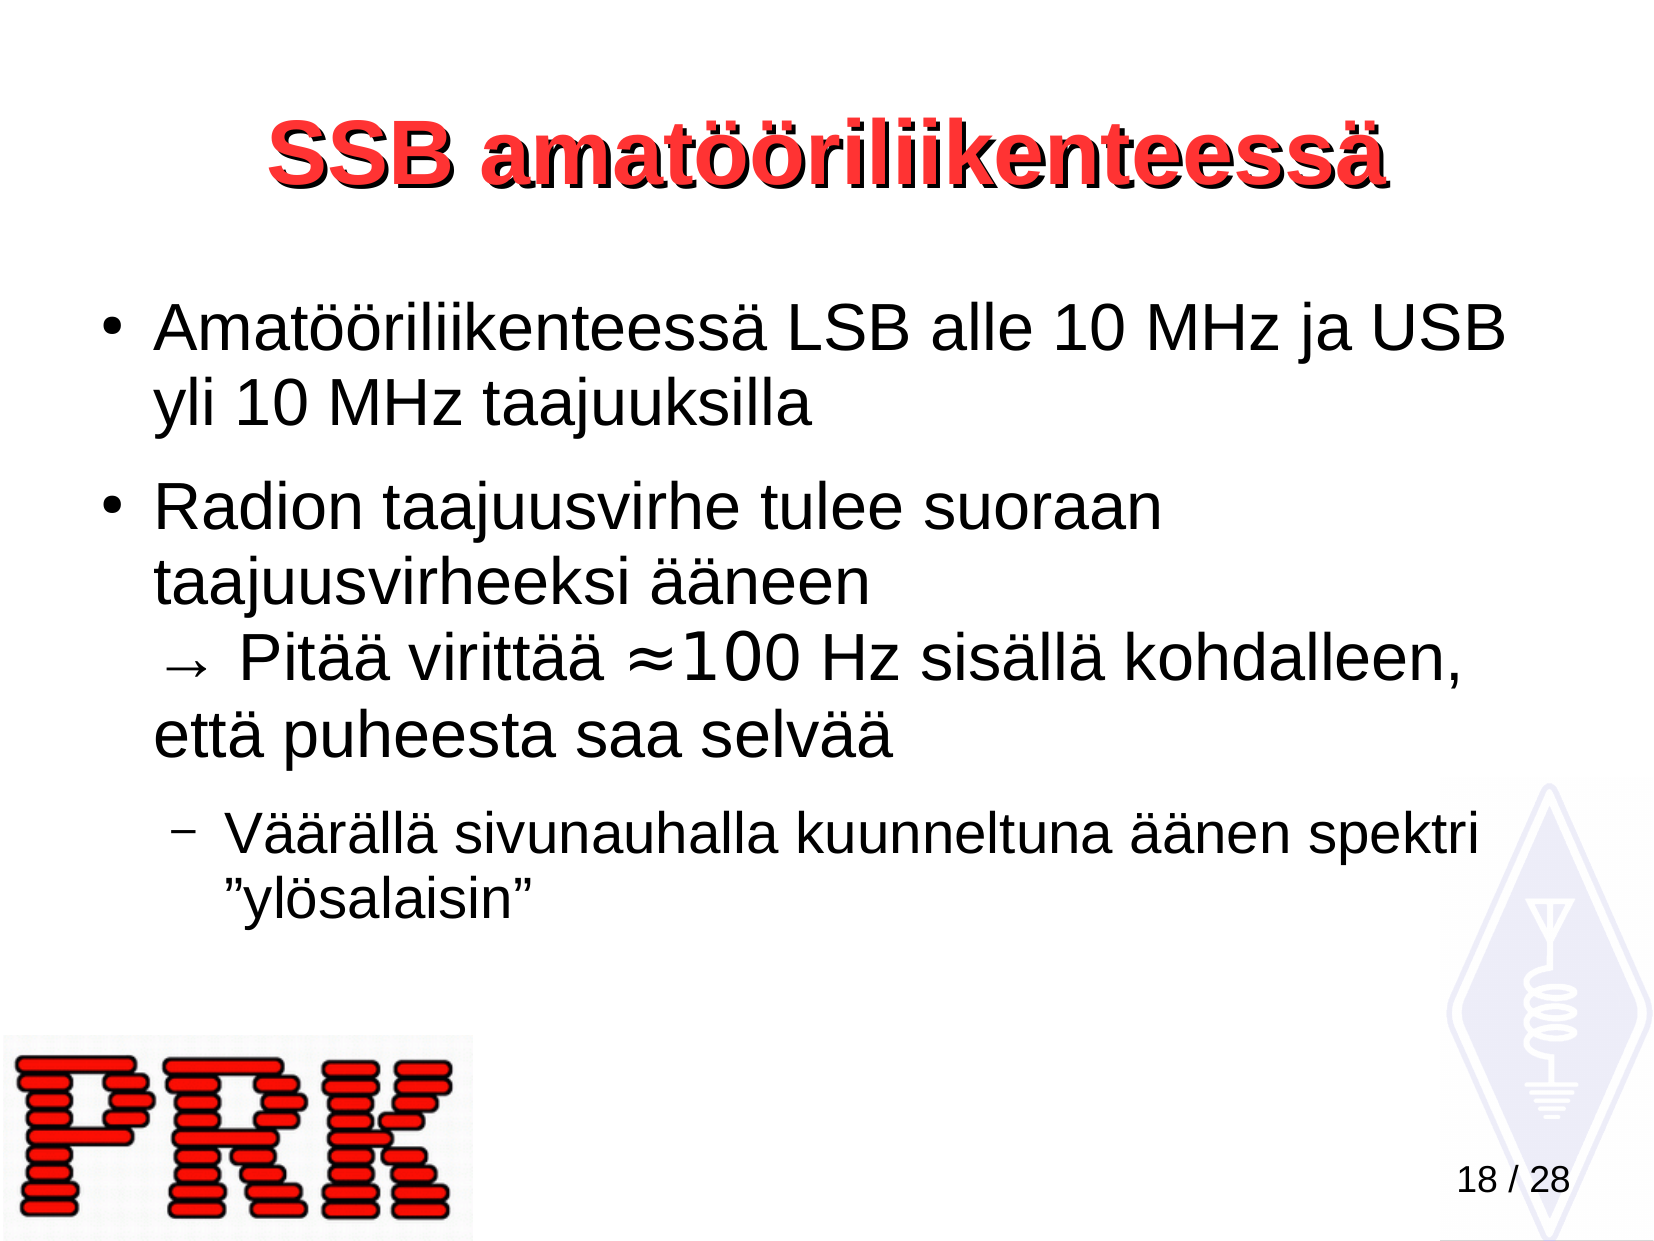

# SSB amatööriliikenteessä
Amatööriliikenteessä LSB alle 10 MHz ja USB yli 10 MHz taajuuksilla
Radion taajuusvirhe tulee suoraan taajuusvirheeksi ääneen
→ Pitää virittää ≈100 Hz sisällä kohdalleen, että puheesta saa selvää
Väärällä sivunauhalla kuunneltuna äänen spektri ”ylösalaisin”
18